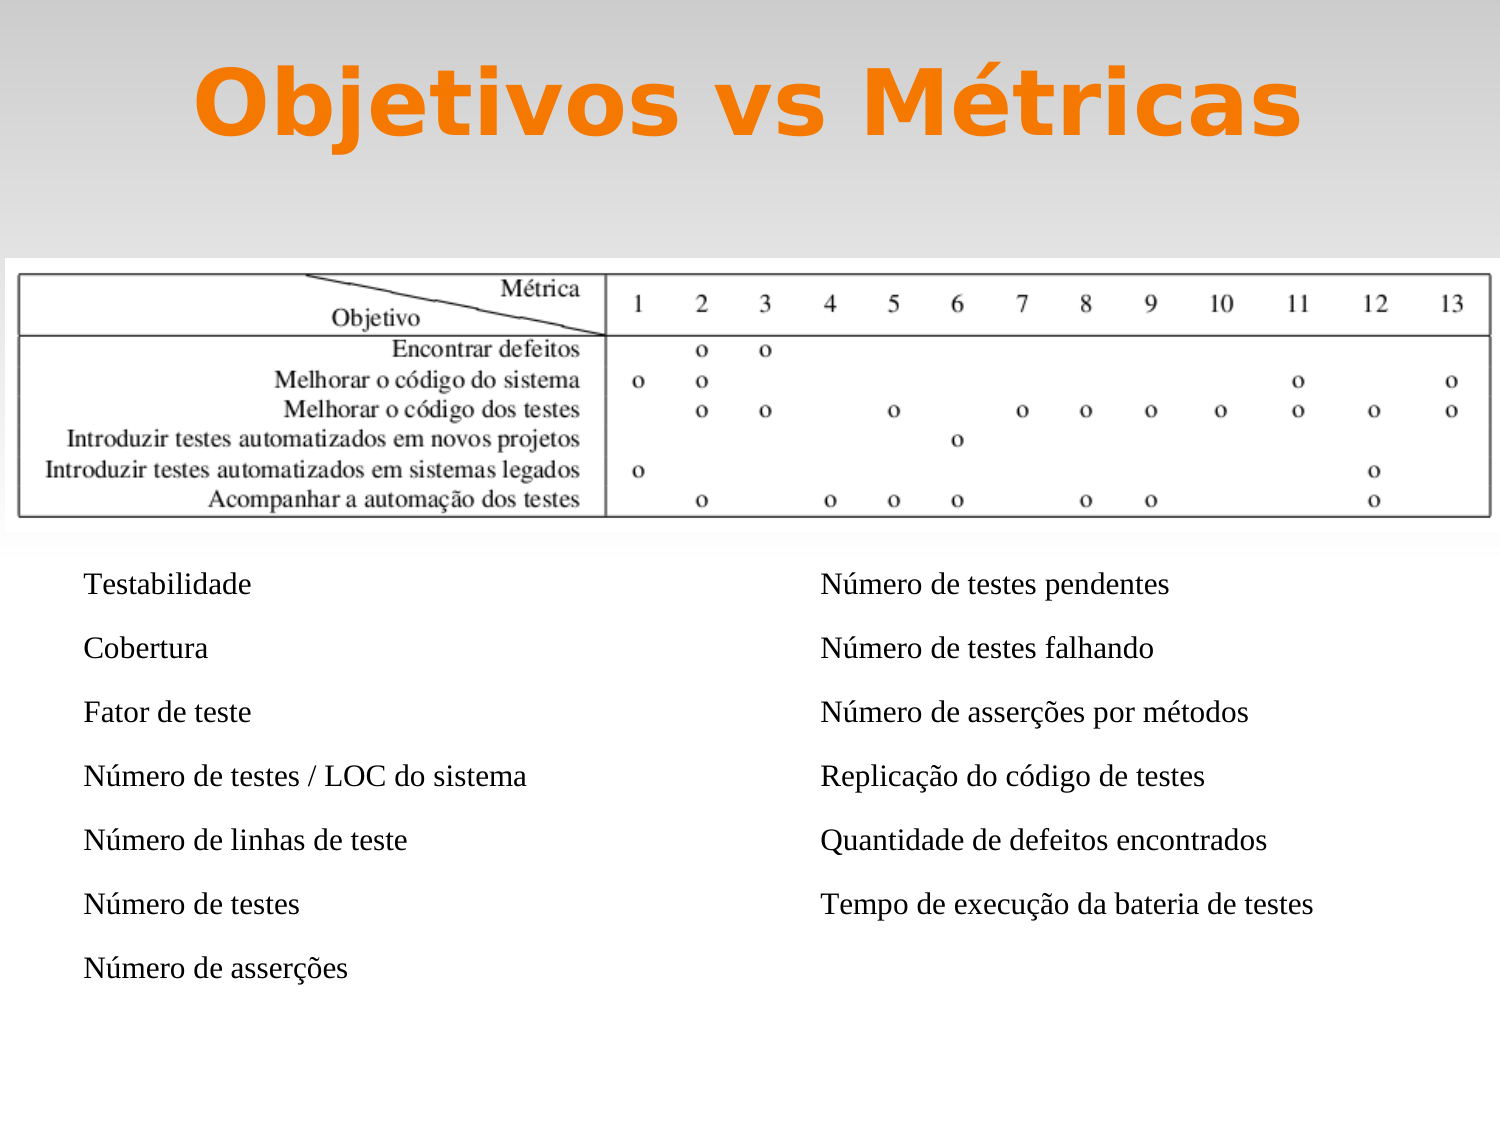

# Objetivos vs Métricas
Testabilidade
Cobertura
Fator de teste
Número de testes / LOC do sistema
Número de linhas de teste
Número de testes
Número de asserções
Número de testes pendentes
Número de testes falhando
Número de asserções por métodos
Replicação do código de testes
Quantidade de defeitos encontrados
Tempo de execução da bateria de testes